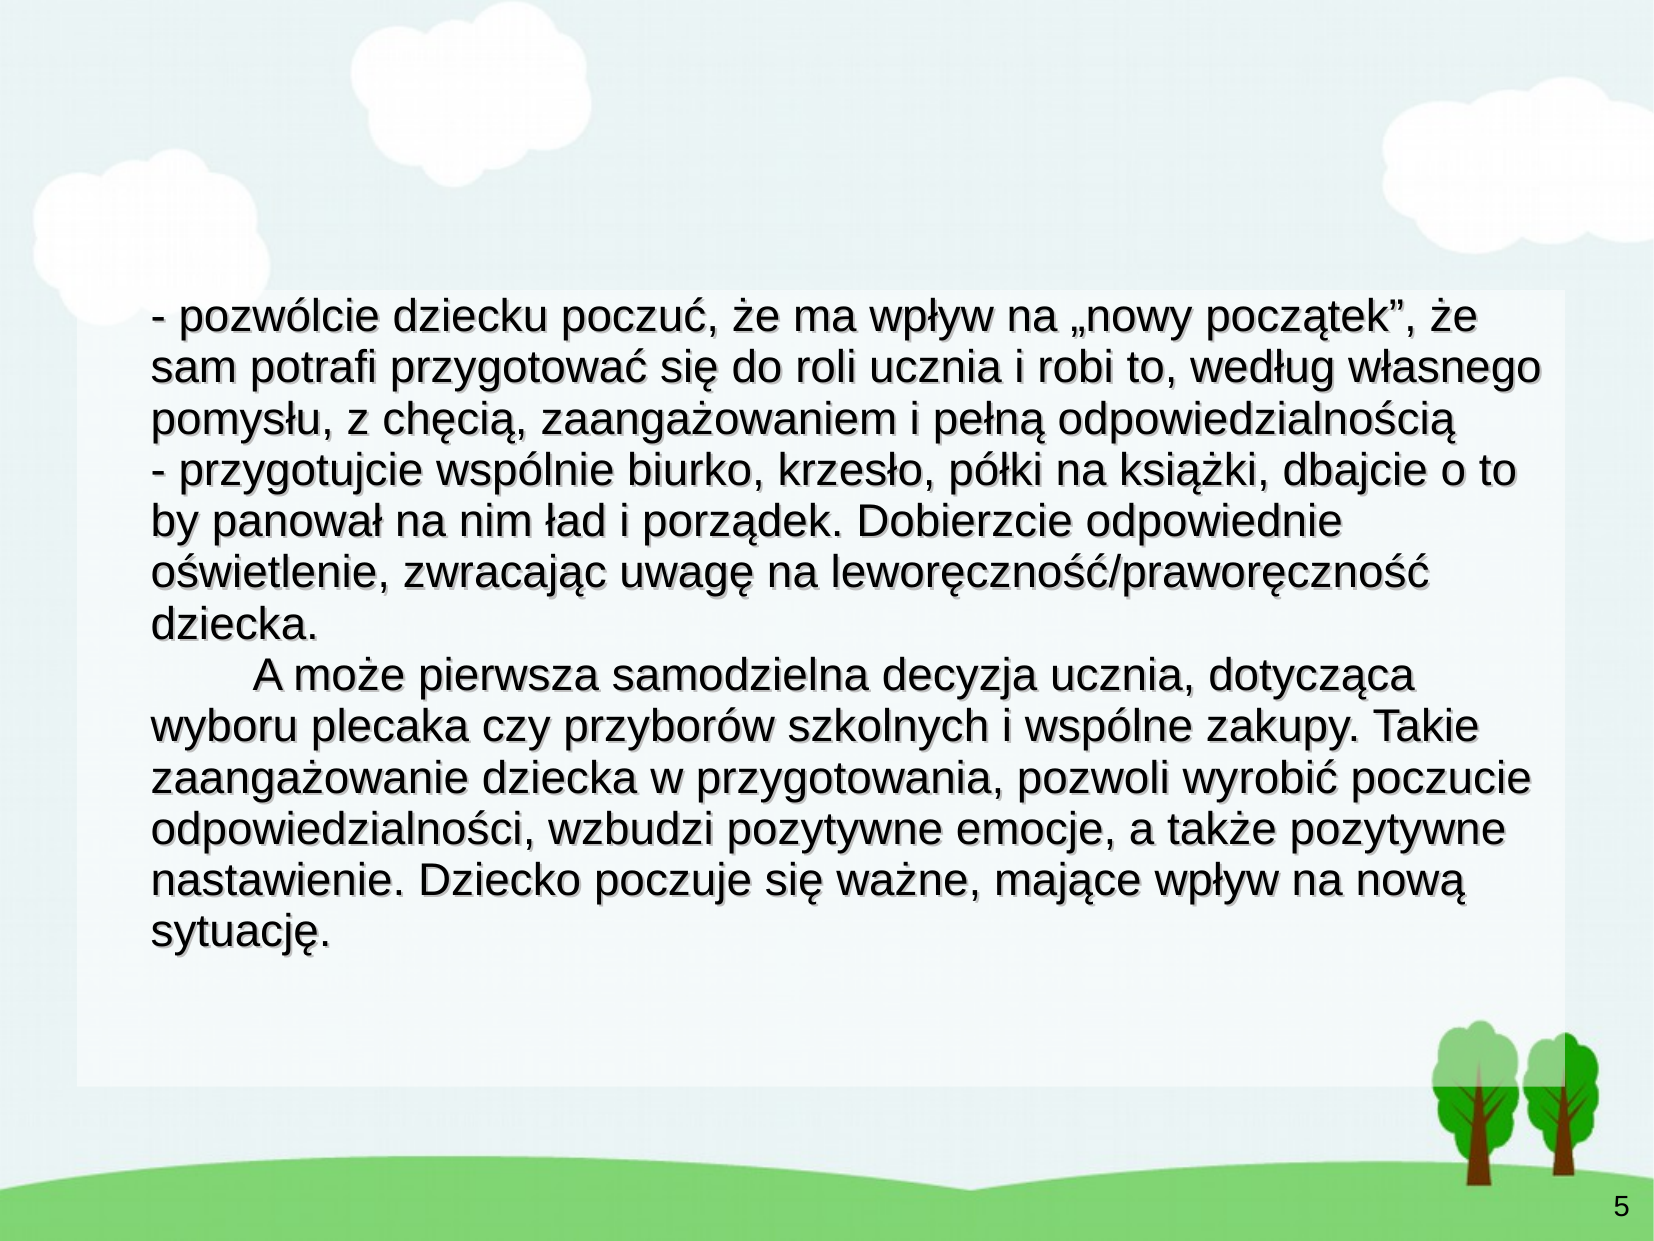

# - pozwólcie dziecku poczuć, że ma wpływ na „nowy początek”, że sam potrafi przygotować się do roli ucznia i robi to, według własnego pomysłu, z chęcią, zaangażowaniem i pełną odpowiedzialnością - przygotujcie wspólnie biurko, krzesło, półki na książki, dbajcie o to by panował na nim ład i porządek. Dobierzcie odpowiednie oświetlenie, zwracając uwagę na leworęczność/praworęczność dziecka.
 A może pierwsza samodzielna decyzja ucznia, dotycząca wyboru plecaka czy przyborów szkolnych i wspólne zakupy. Takie zaangażowanie dziecka w przygotowania, pozwoli wyrobić poczucie odpowiedzialności, wzbudzi pozytywne emocje, a także pozytywne nastawienie. Dziecko poczuje się ważne, mające wpływ na nową sytuację.
5